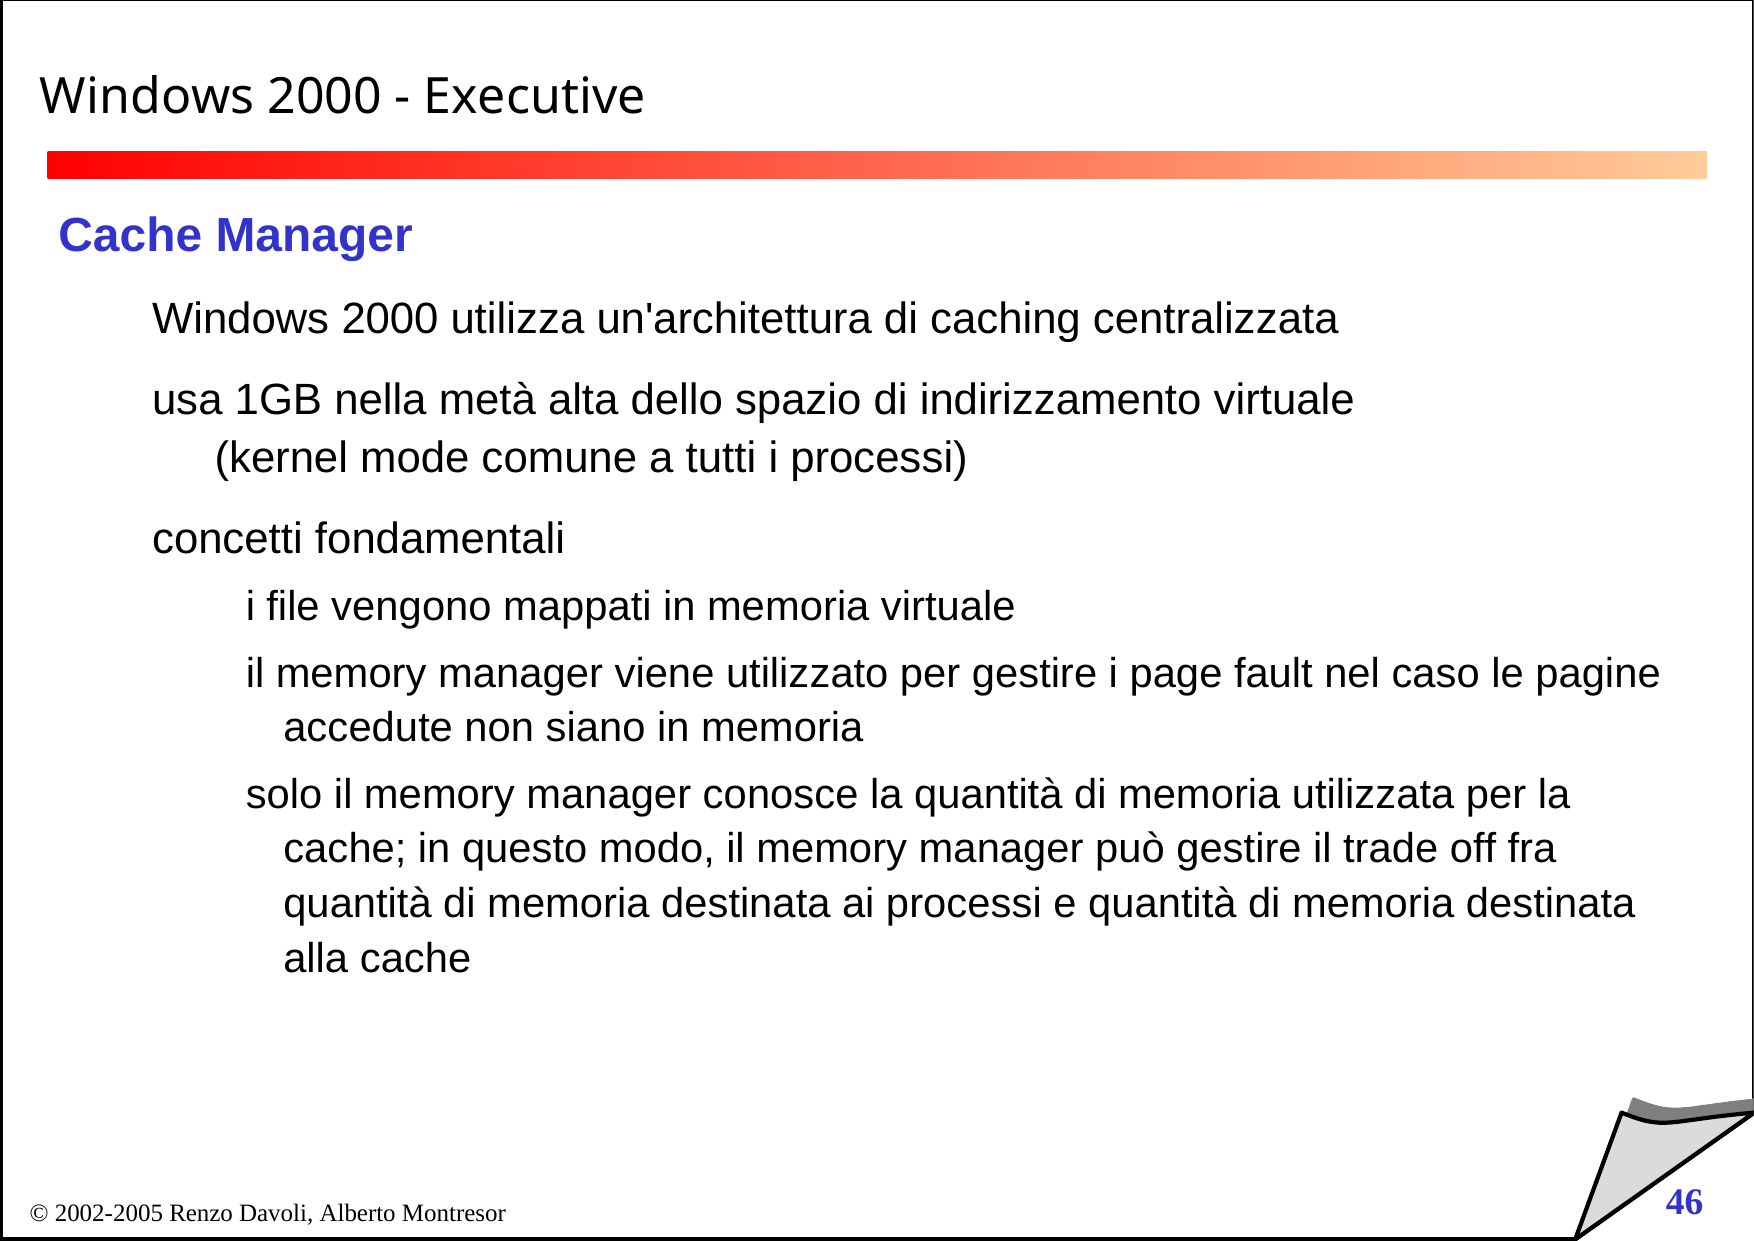

# Windows 2000 - Executive
Cache Manager
Windows 2000 utilizza un'architettura di caching centralizzata
usa 1GB nella metà alta dello spazio di indirizzamento virtuale
(kernel mode comune a tutti i processi)
concetti fondamentali
i file vengono mappati in memoria virtuale
il memory manager viene utilizzato per gestire i page fault nel caso le pagine accedute non siano in memoria
solo il memory manager conosce la quantità di memoria utilizzata per la cache; in questo modo, il memory manager può gestire il trade off fra quantità di memoria destinata ai processi e quantità di memoria destinata alla cache